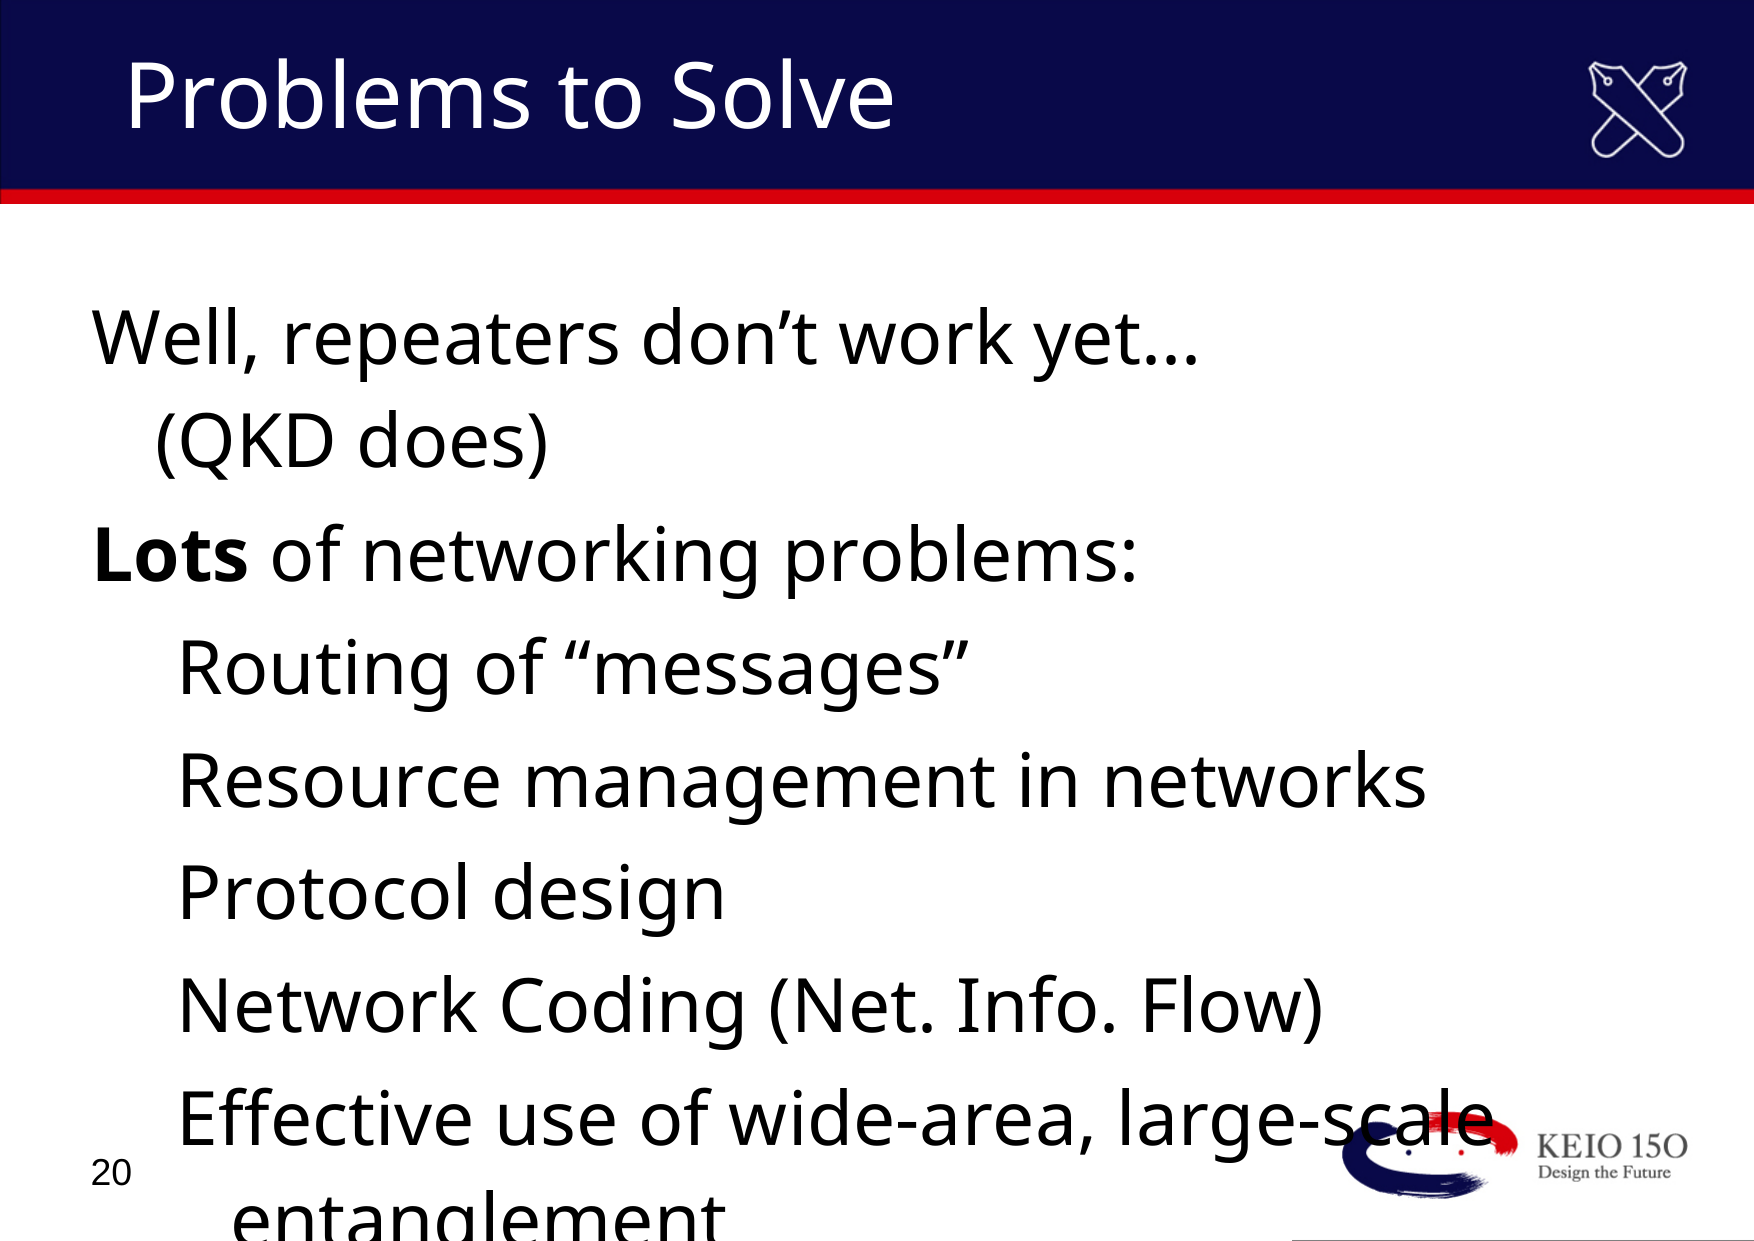

# Problems to Solve
Well, repeaters don’t work yet...
(QKD does)
Lots of networking problems:
Routing of “messages”
Resource management in networks
Protocol design
Network Coding (Net. Info. Flow)
Effective use of wide-area, large-scale entanglement
20